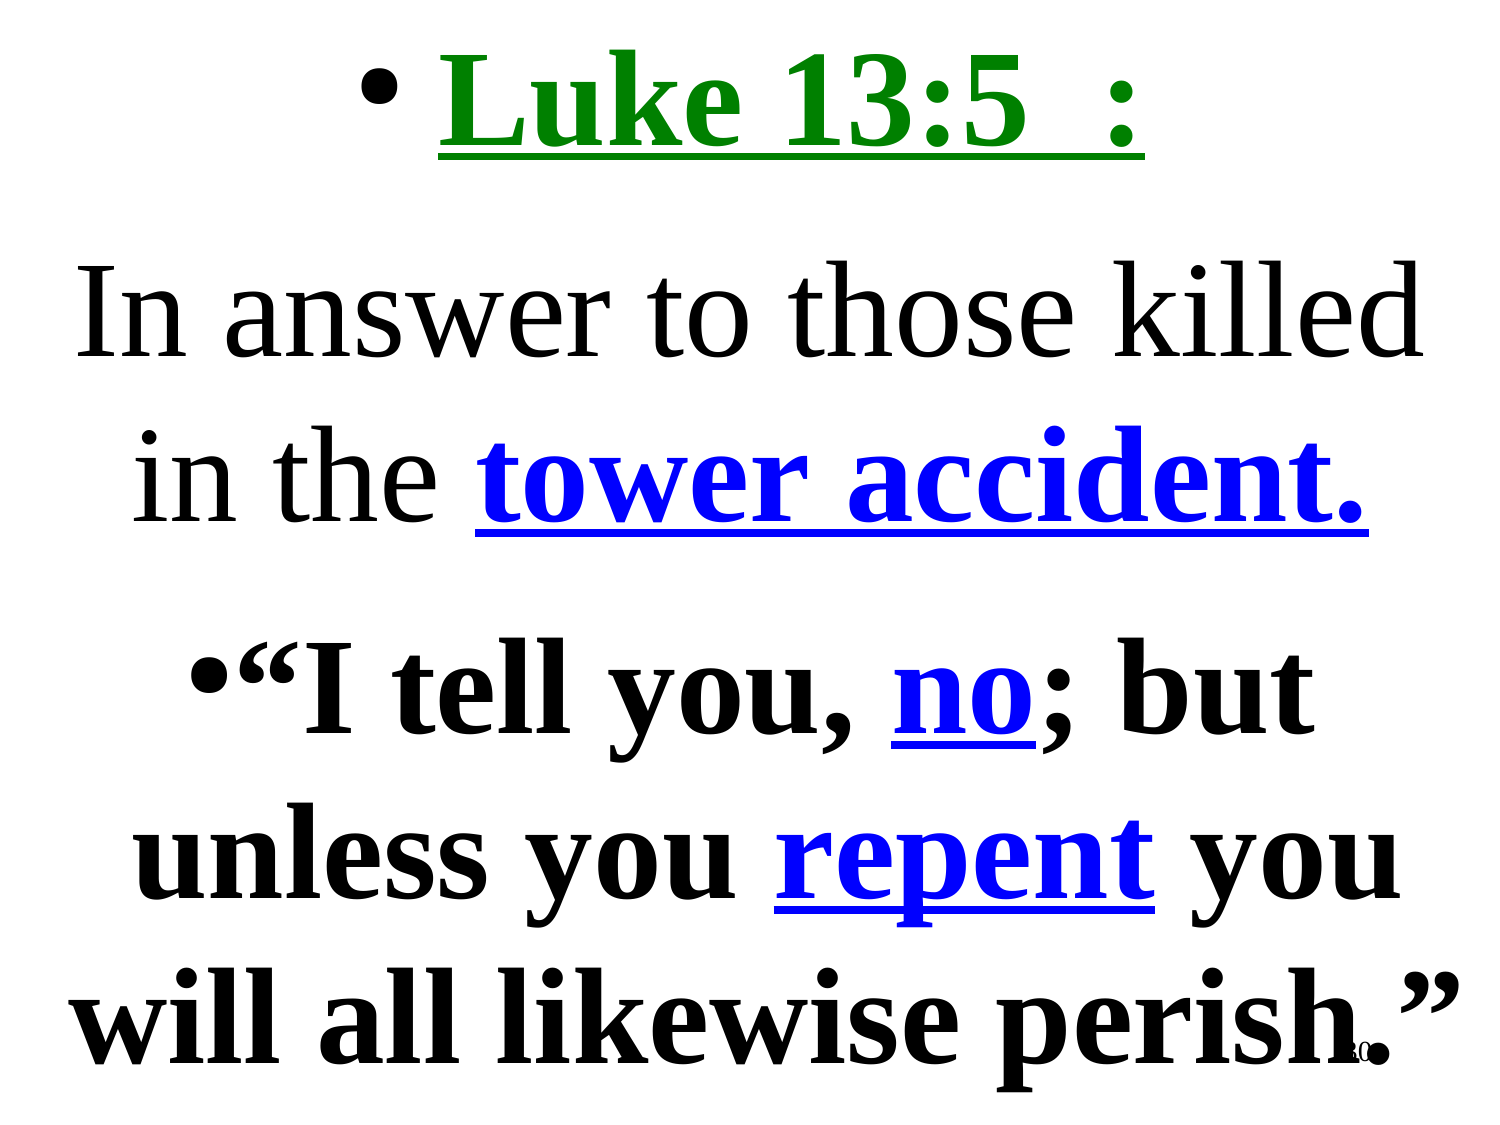

Luke 13:5 :
In answer to those killed in the tower accident.
“I tell you, no; but unless you repent you will all likewise perish.”